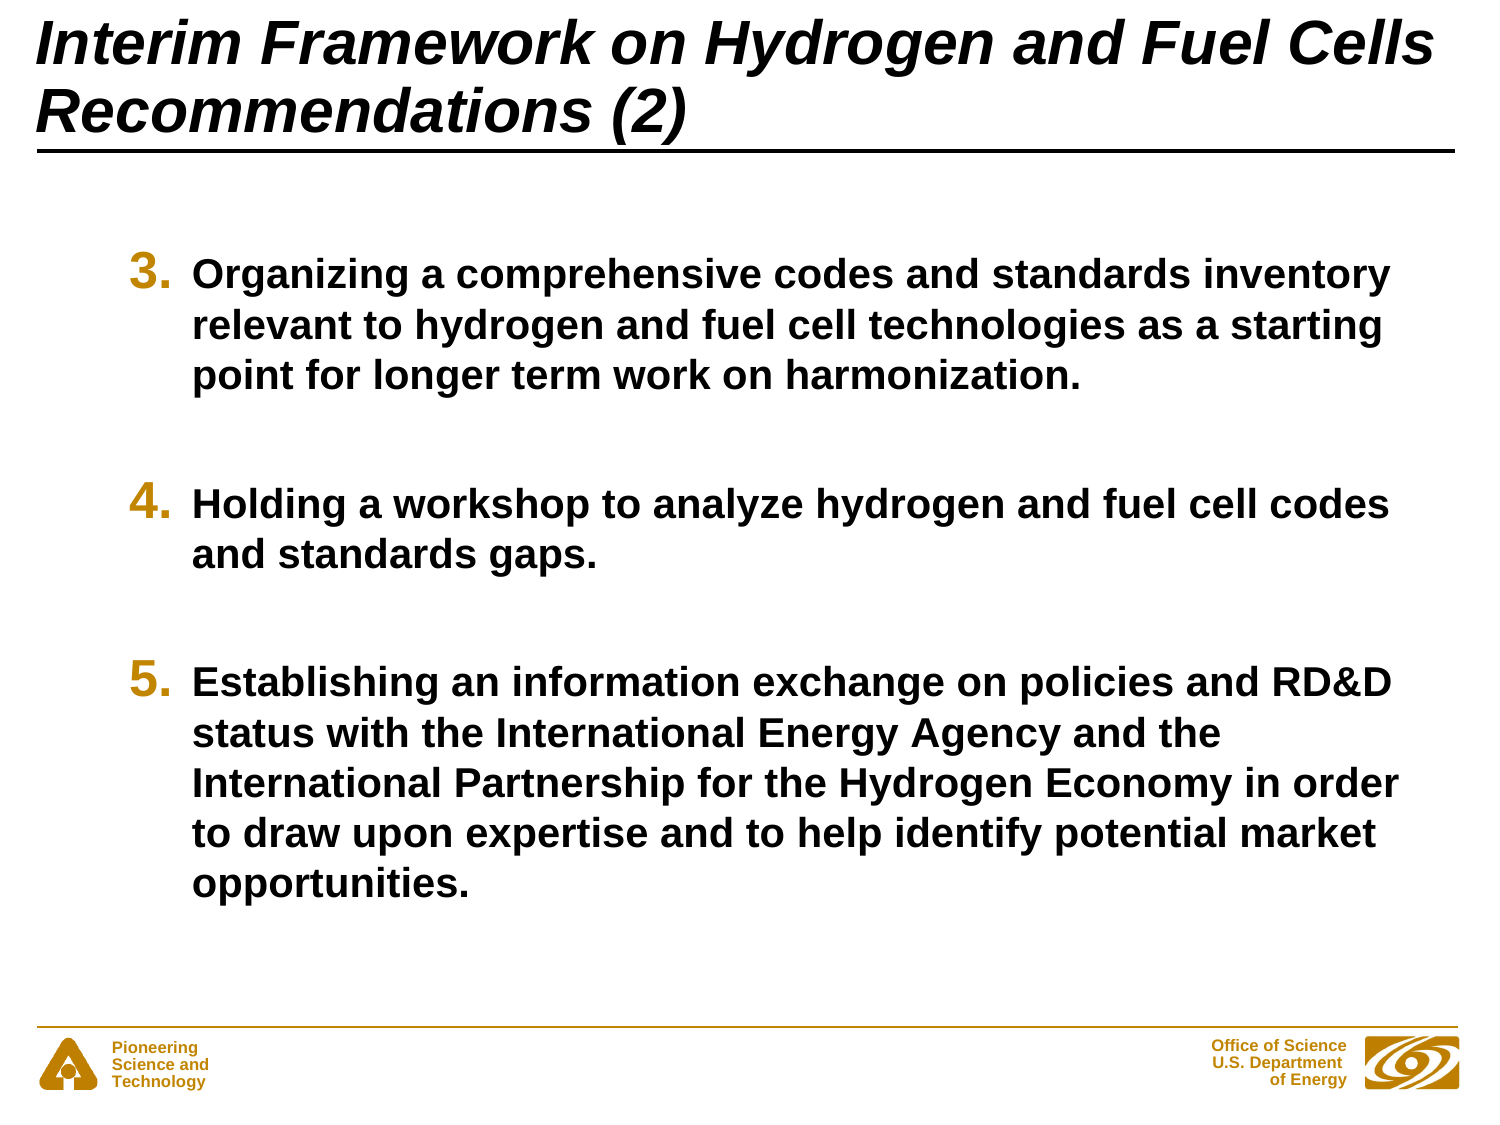

# Interim Framework on Hydrogen and Fuel Cells Recommendations (2)
Organizing a comprehensive codes and standards inventory relevant to hydrogen and fuel cell technologies as a starting point for longer term work on harmonization.
Holding a workshop to analyze hydrogen and fuel cell codes and standards gaps.
Establishing an information exchange on policies and RD&D status with the International Energy Agency and the International Partnership for the Hydrogen Economy in order to draw upon expertise and to help identify potential market opportunities.